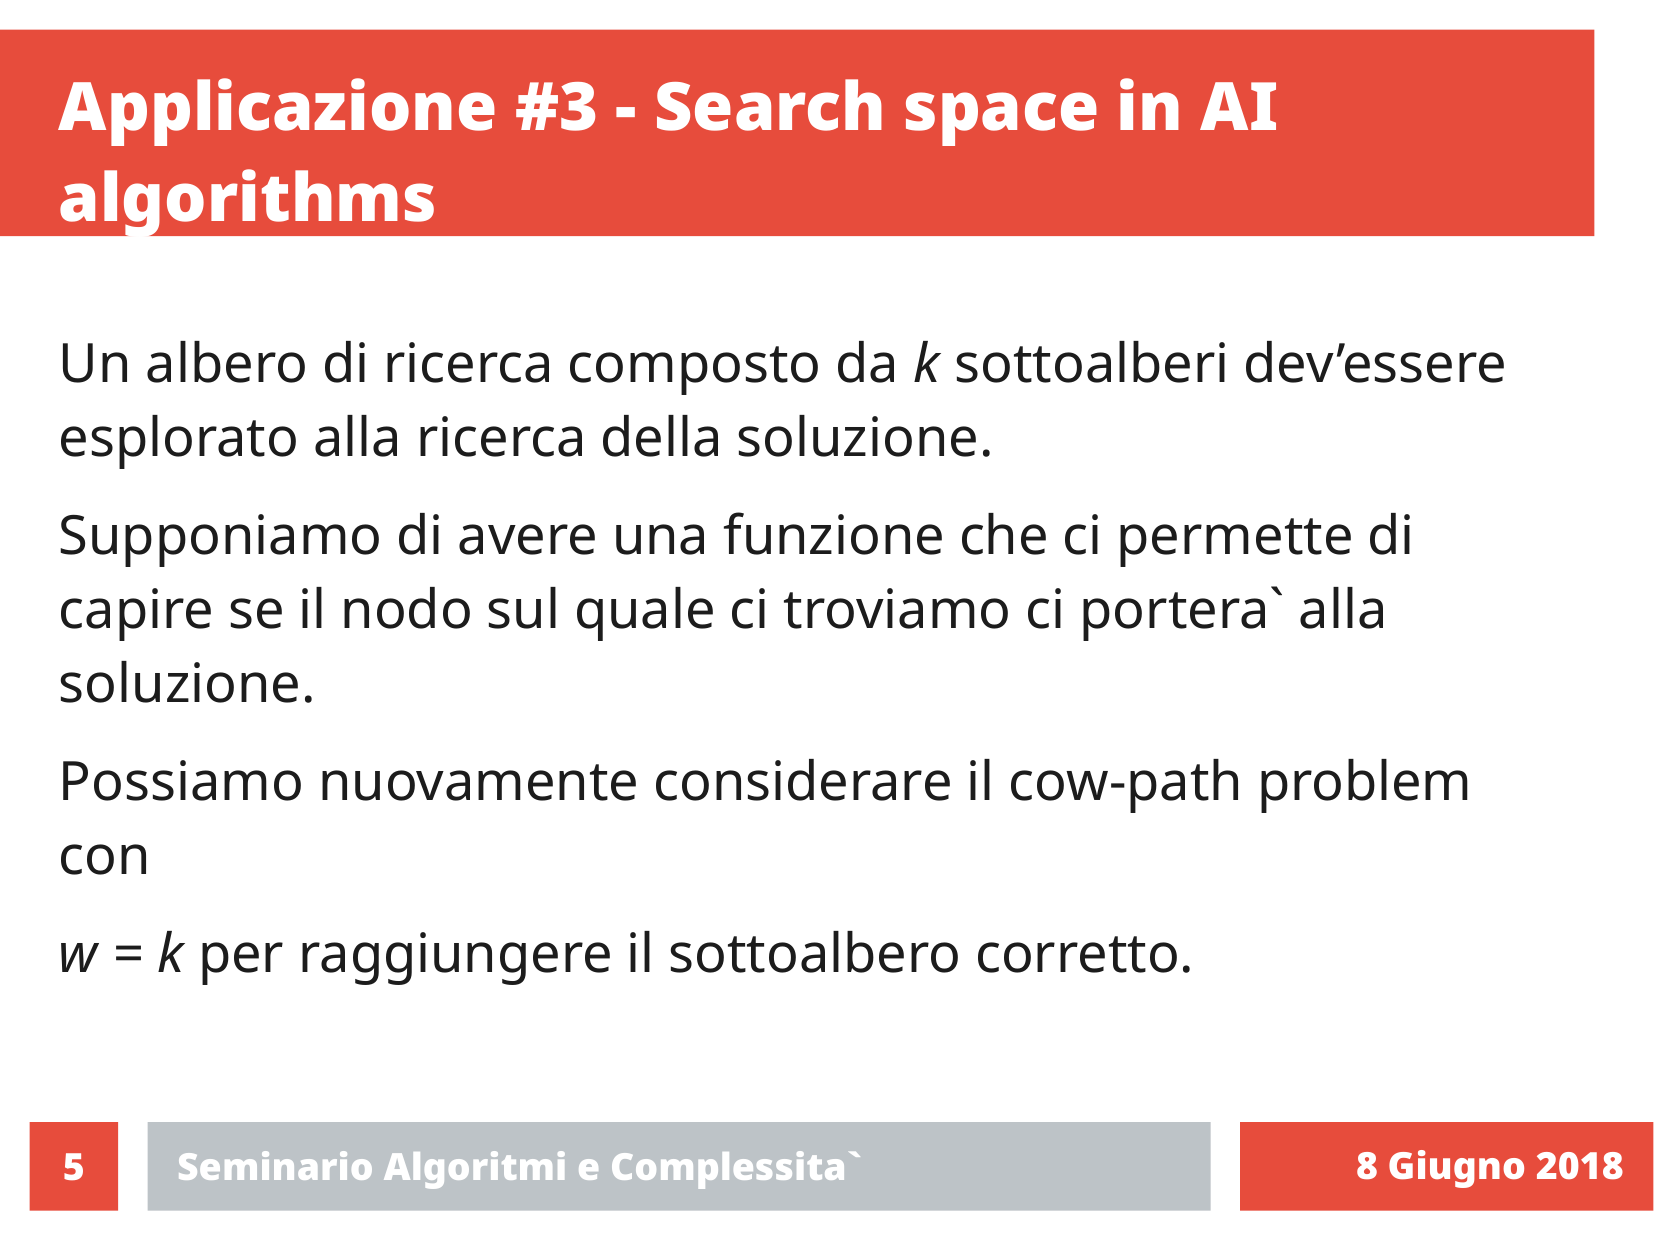

# Applicazione #3 - Search space in AI algorithms
Un albero di ricerca composto da k sottoalberi dev’essere esplorato alla ricerca della soluzione.
Supponiamo di avere una funzione che ci permette di capire se il nodo sul quale ci troviamo ci portera` alla soluzione.
Possiamo nuovamente considerare il cow-path problem con
w = k per raggiungere il sottoalbero corretto.
5
8 Giugno 2018